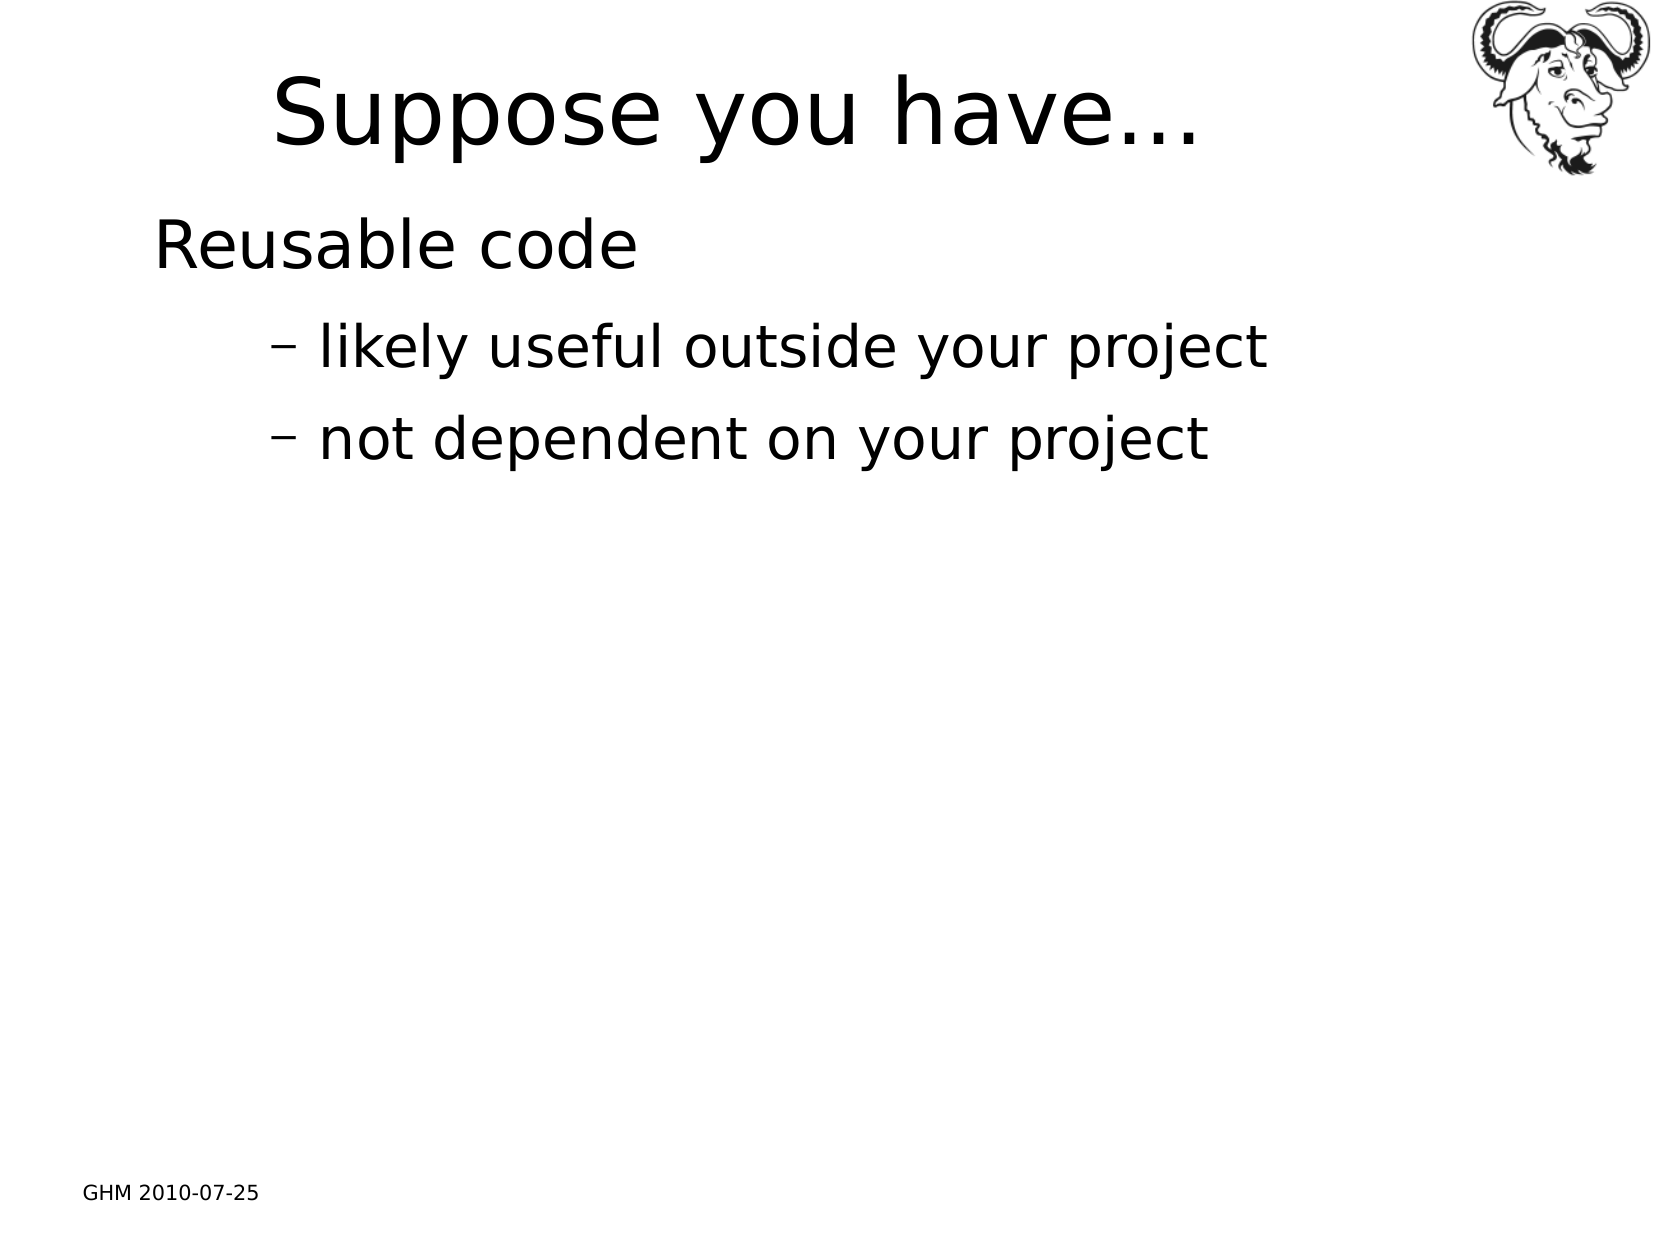

# Suppose you have...
Reusable code
likely useful outside your project
not dependent on your project